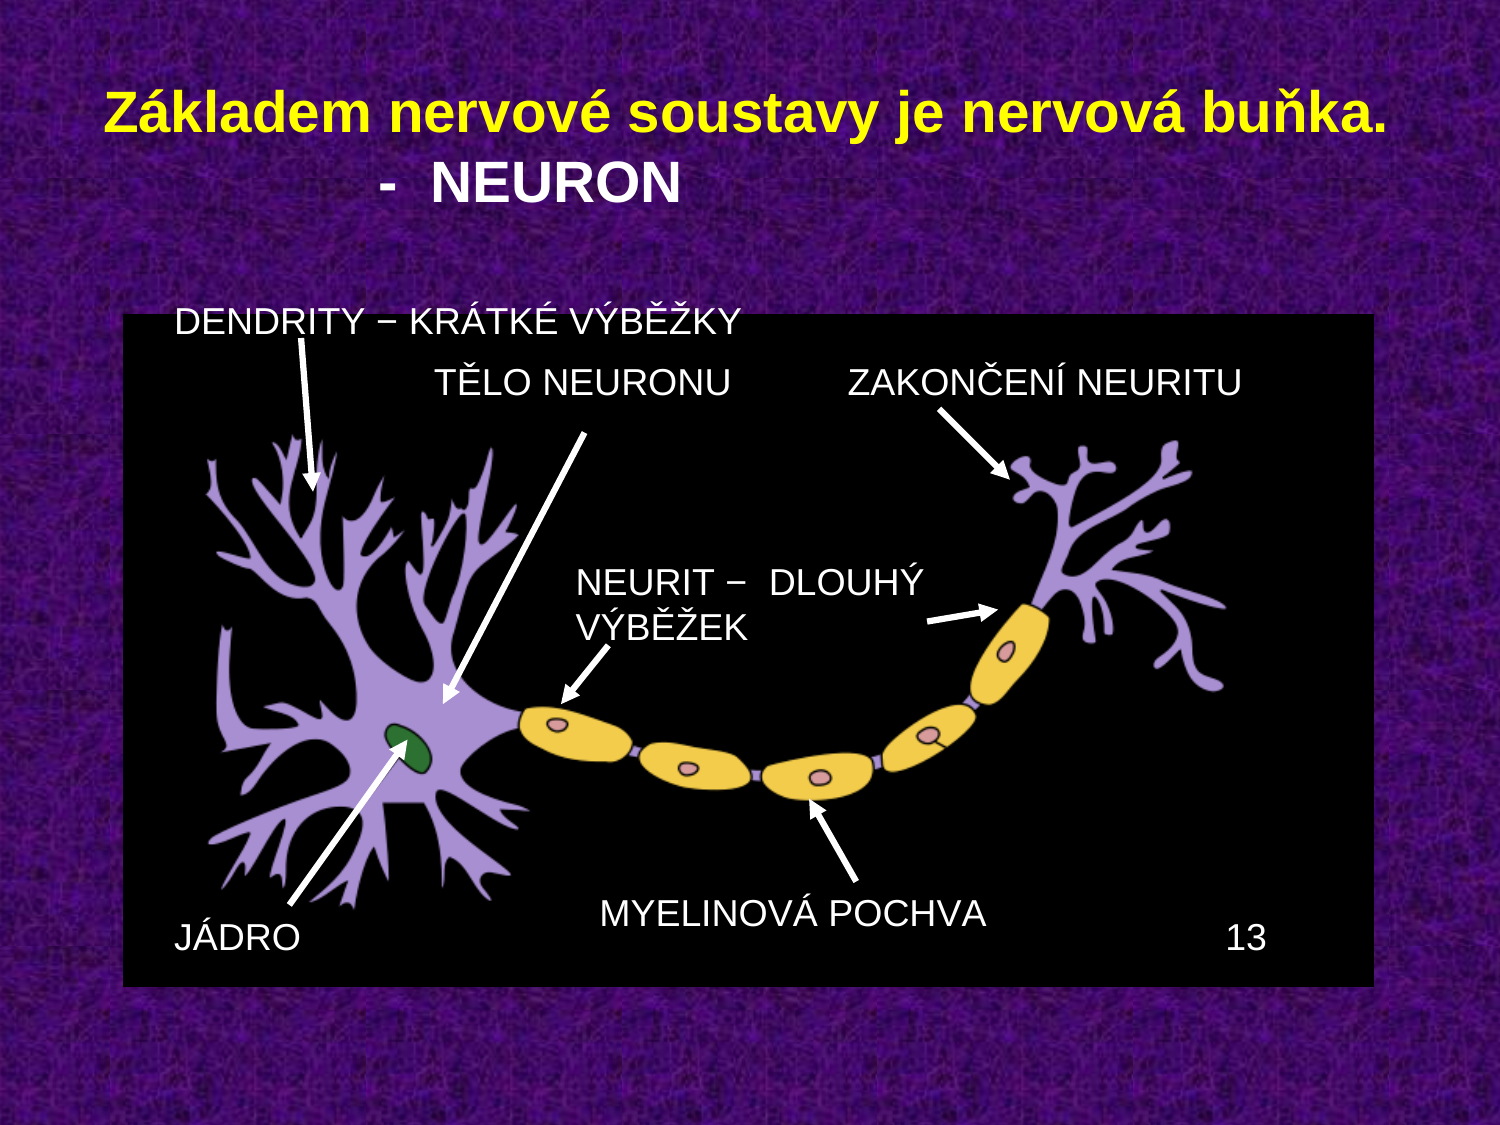

Základem nervové soustavy je nervová buňka. - NEURON
DENDRITY − KRÁTKÉ VÝBĚŽKY
TĚLO NEURONU
ZAKONČENÍ NEURITU
NEURIT − DLOUHÝ VÝBĚŽEK
MYELINOVÁ POCHVA
JÁDRO
13